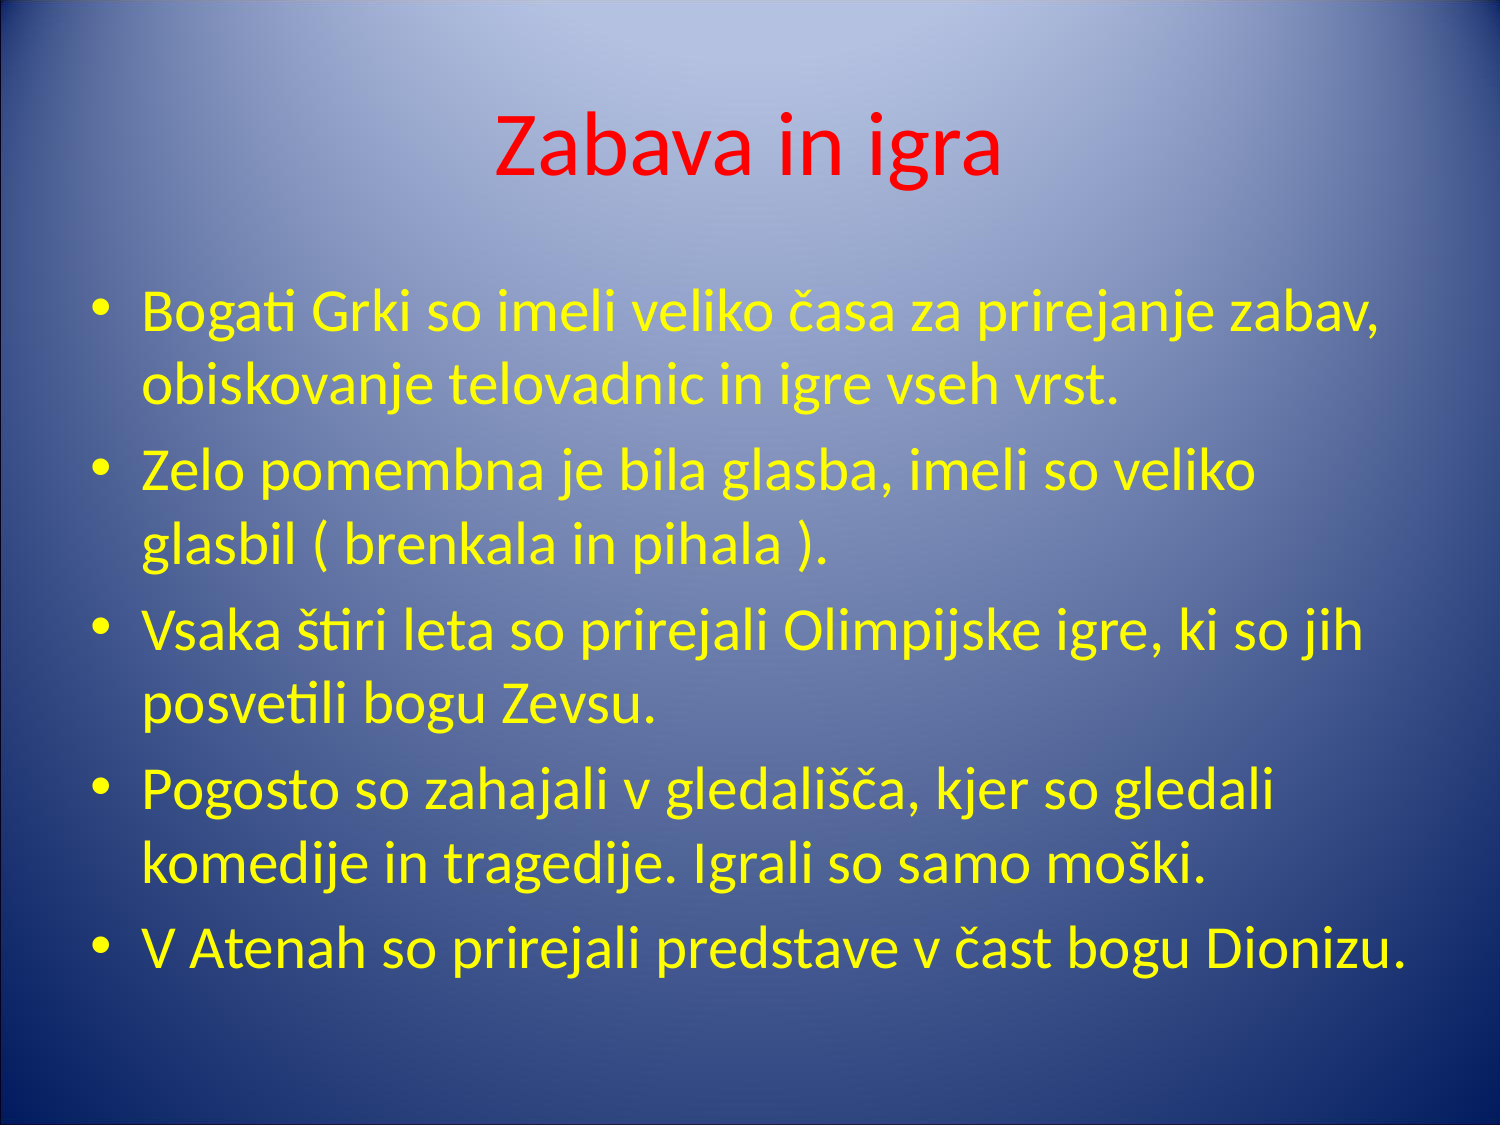

# Zabava in igra
Bogati Grki so imeli veliko časa za prirejanje zabav, obiskovanje telovadnic in igre vseh vrst.
Zelo pomembna je bila glasba, imeli so veliko glasbil ( brenkala in pihala ).
Vsaka štiri leta so prirejali Olimpijske igre, ki so jih posvetili bogu Zevsu.
Pogosto so zahajali v gledališča, kjer so gledali komedije in tragedije. Igrali so samo moški.
V Atenah so prirejali predstave v čast bogu Dionizu.